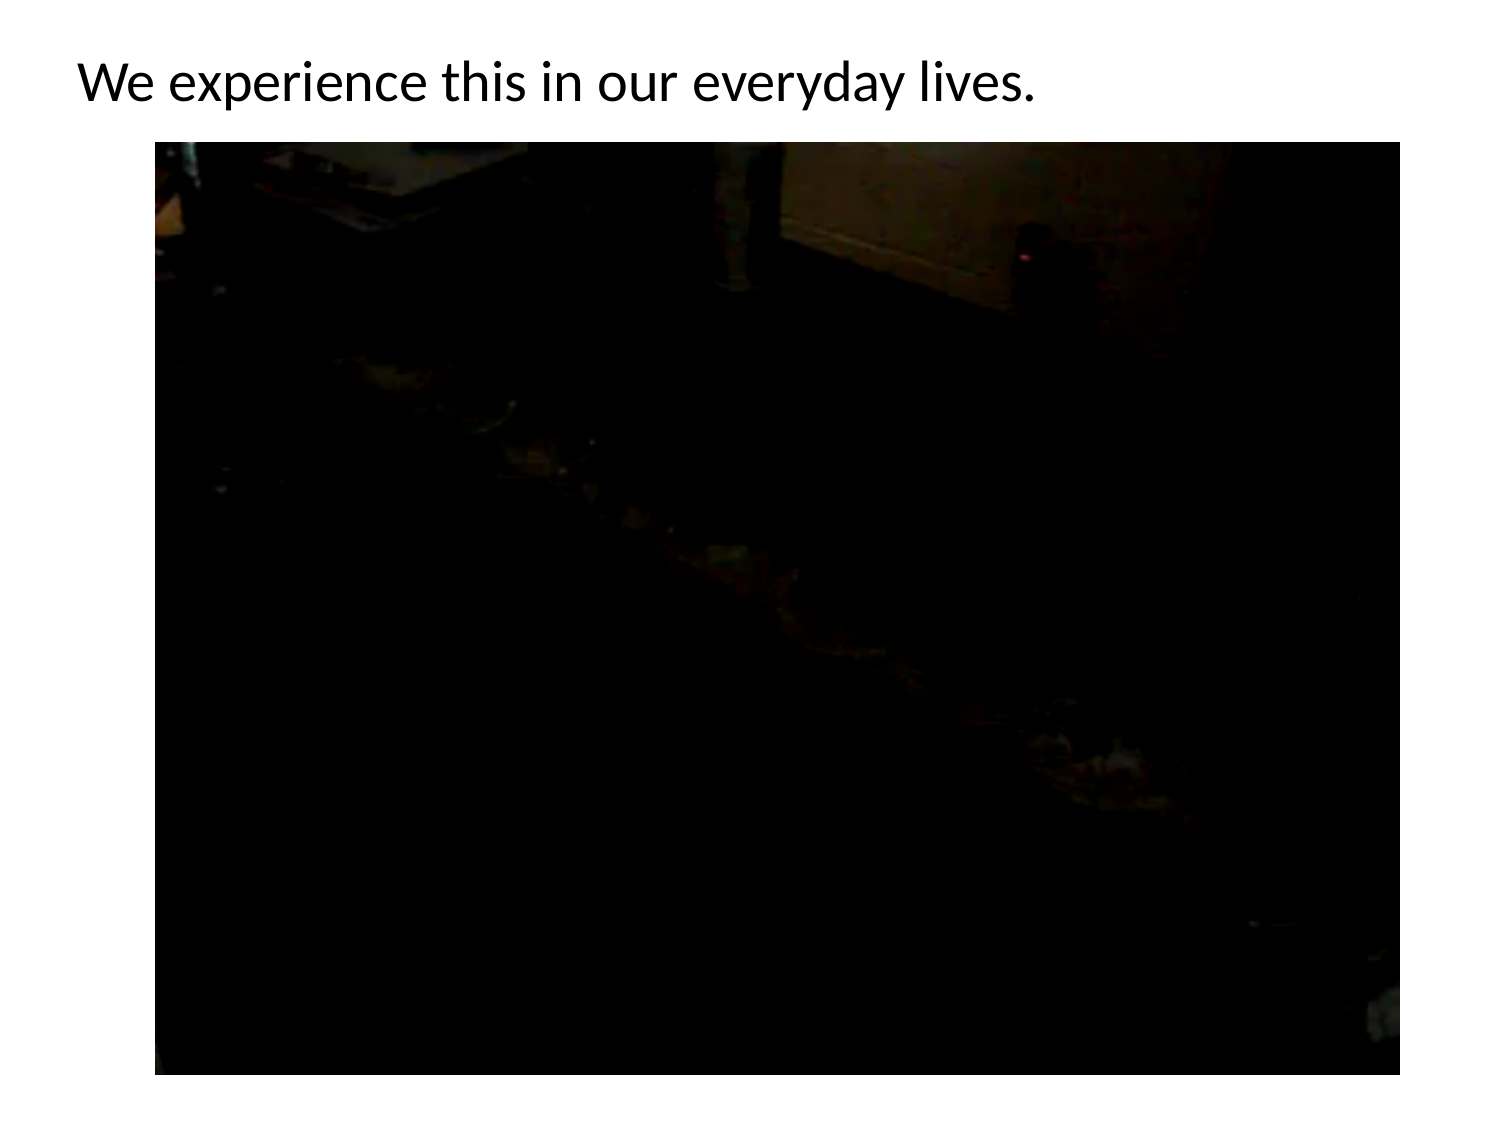

We experience this in our everyday lives.